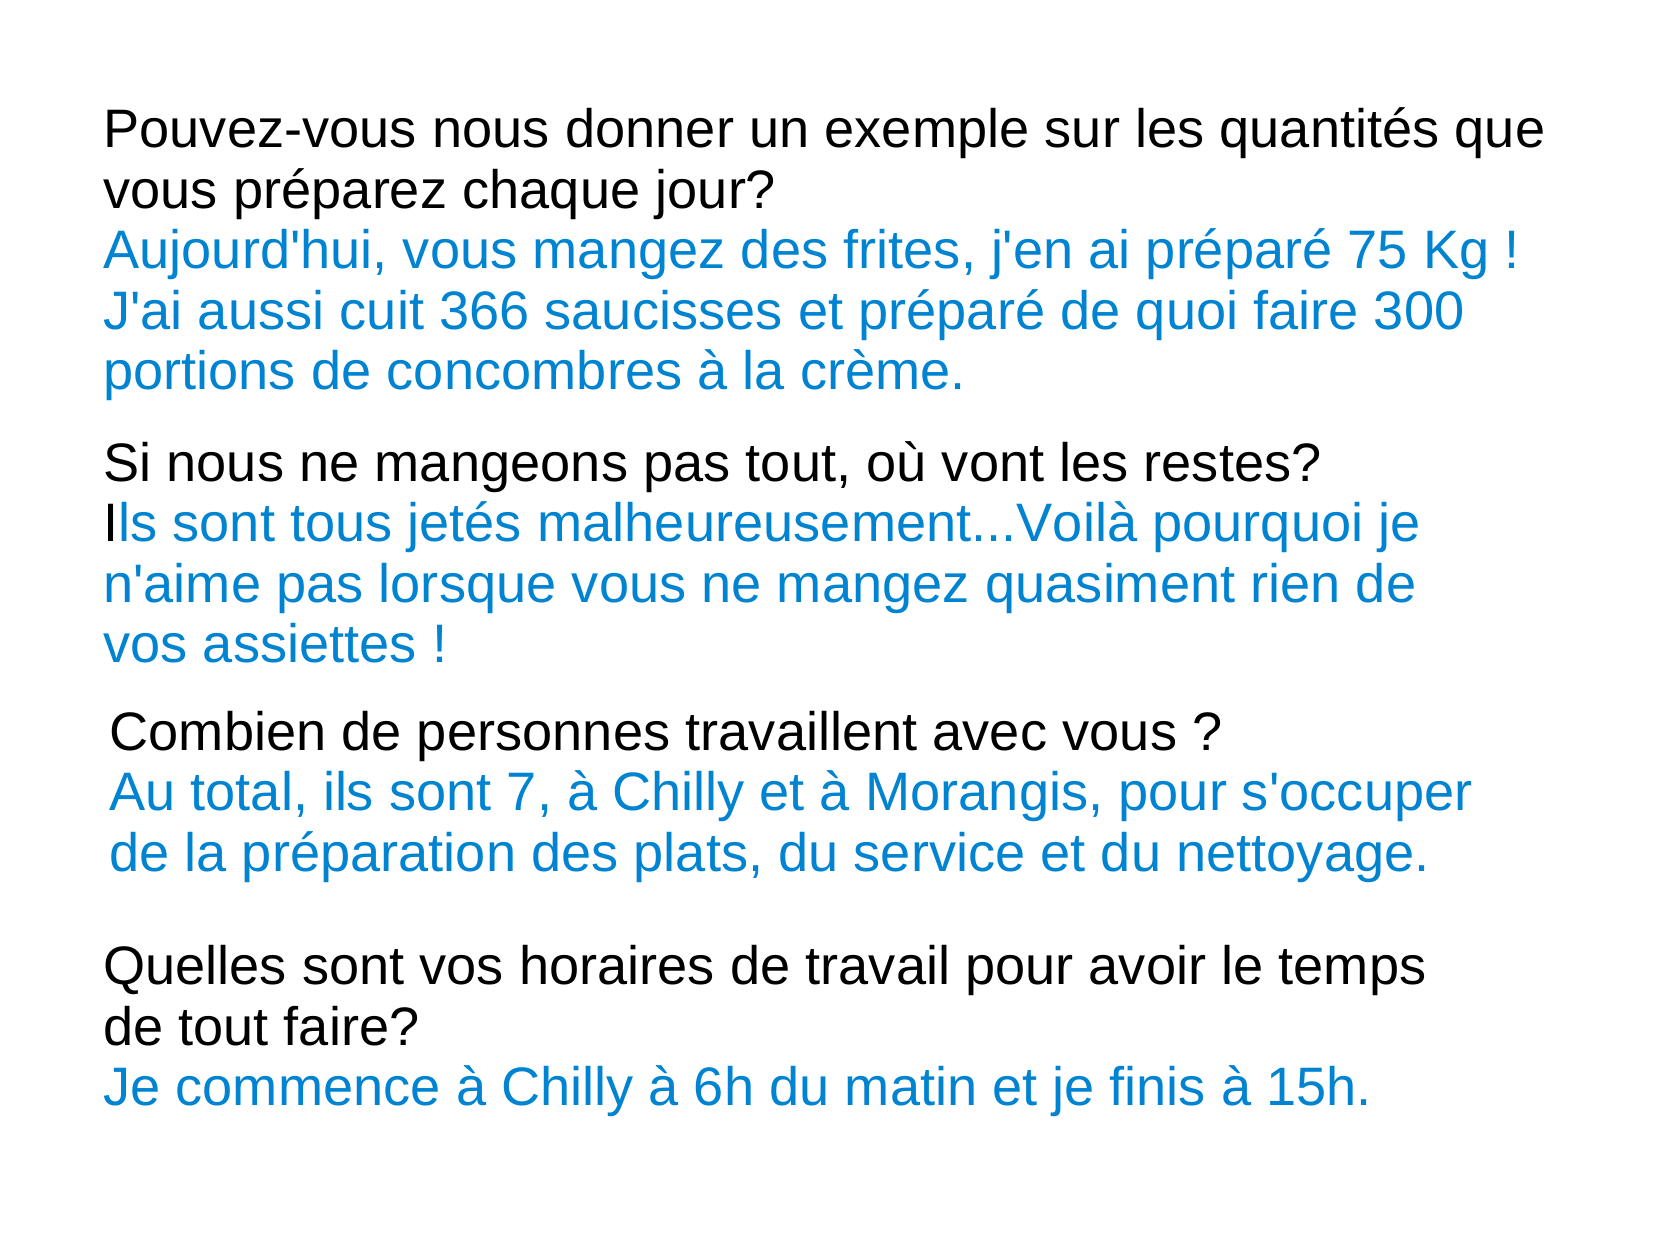

Pouvez-vous nous donner un exemple sur les quantités que vous préparez chaque jour?
Aujourd'hui, vous mangez des frites, j'en ai préparé 75 Kg !
J'ai aussi cuit 366 saucisses et préparé de quoi faire 300 portions de concombres à la crème.
Si nous ne mangeons pas tout, où vont les restes?
Ils sont tous jetés malheureusement...Voilà pourquoi je n'aime pas lorsque vous ne mangez quasiment rien de vos assiettes !
Combien de personnes travaillent avec vous ?
Au total, ils sont 7, à Chilly et à Morangis, pour s'occuper de la préparation des plats, du service et du nettoyage.
Quelles sont vos horaires de travail pour avoir le temps de tout faire?
Je commence à Chilly à 6h du matin et je finis à 15h.